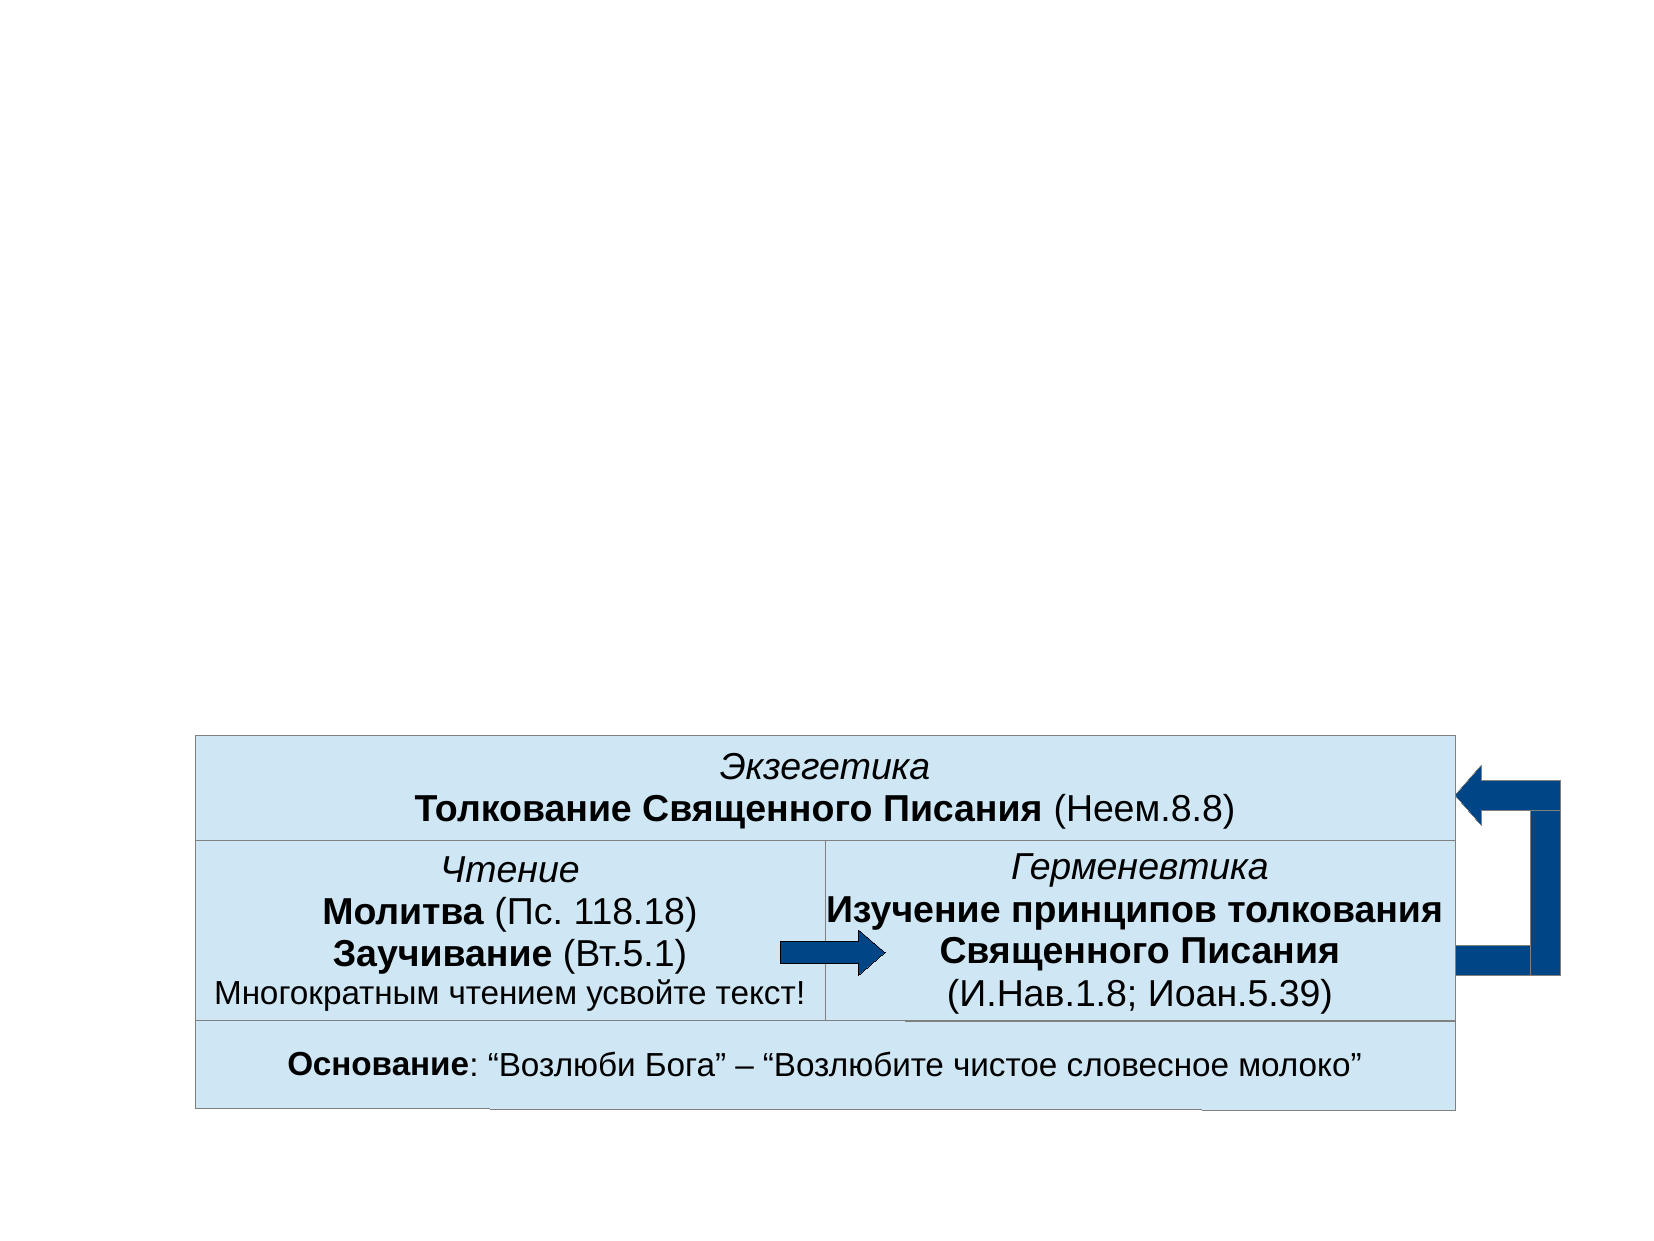

#
Экзегетика
Толкование Священного Писания (Неем.8.8)
Чтение
Молитва (Пс. 118.18)
Заучивание (Вт.5.1)
Многократным чтением усвойте текст!
Герменевтика
Изучение принципов толкования
Священного Писания
(И.Нав.1.8; Иоан.5.39)
Основание: “Возлюби Бога” – “Возлюбите чистое словесное молоко”